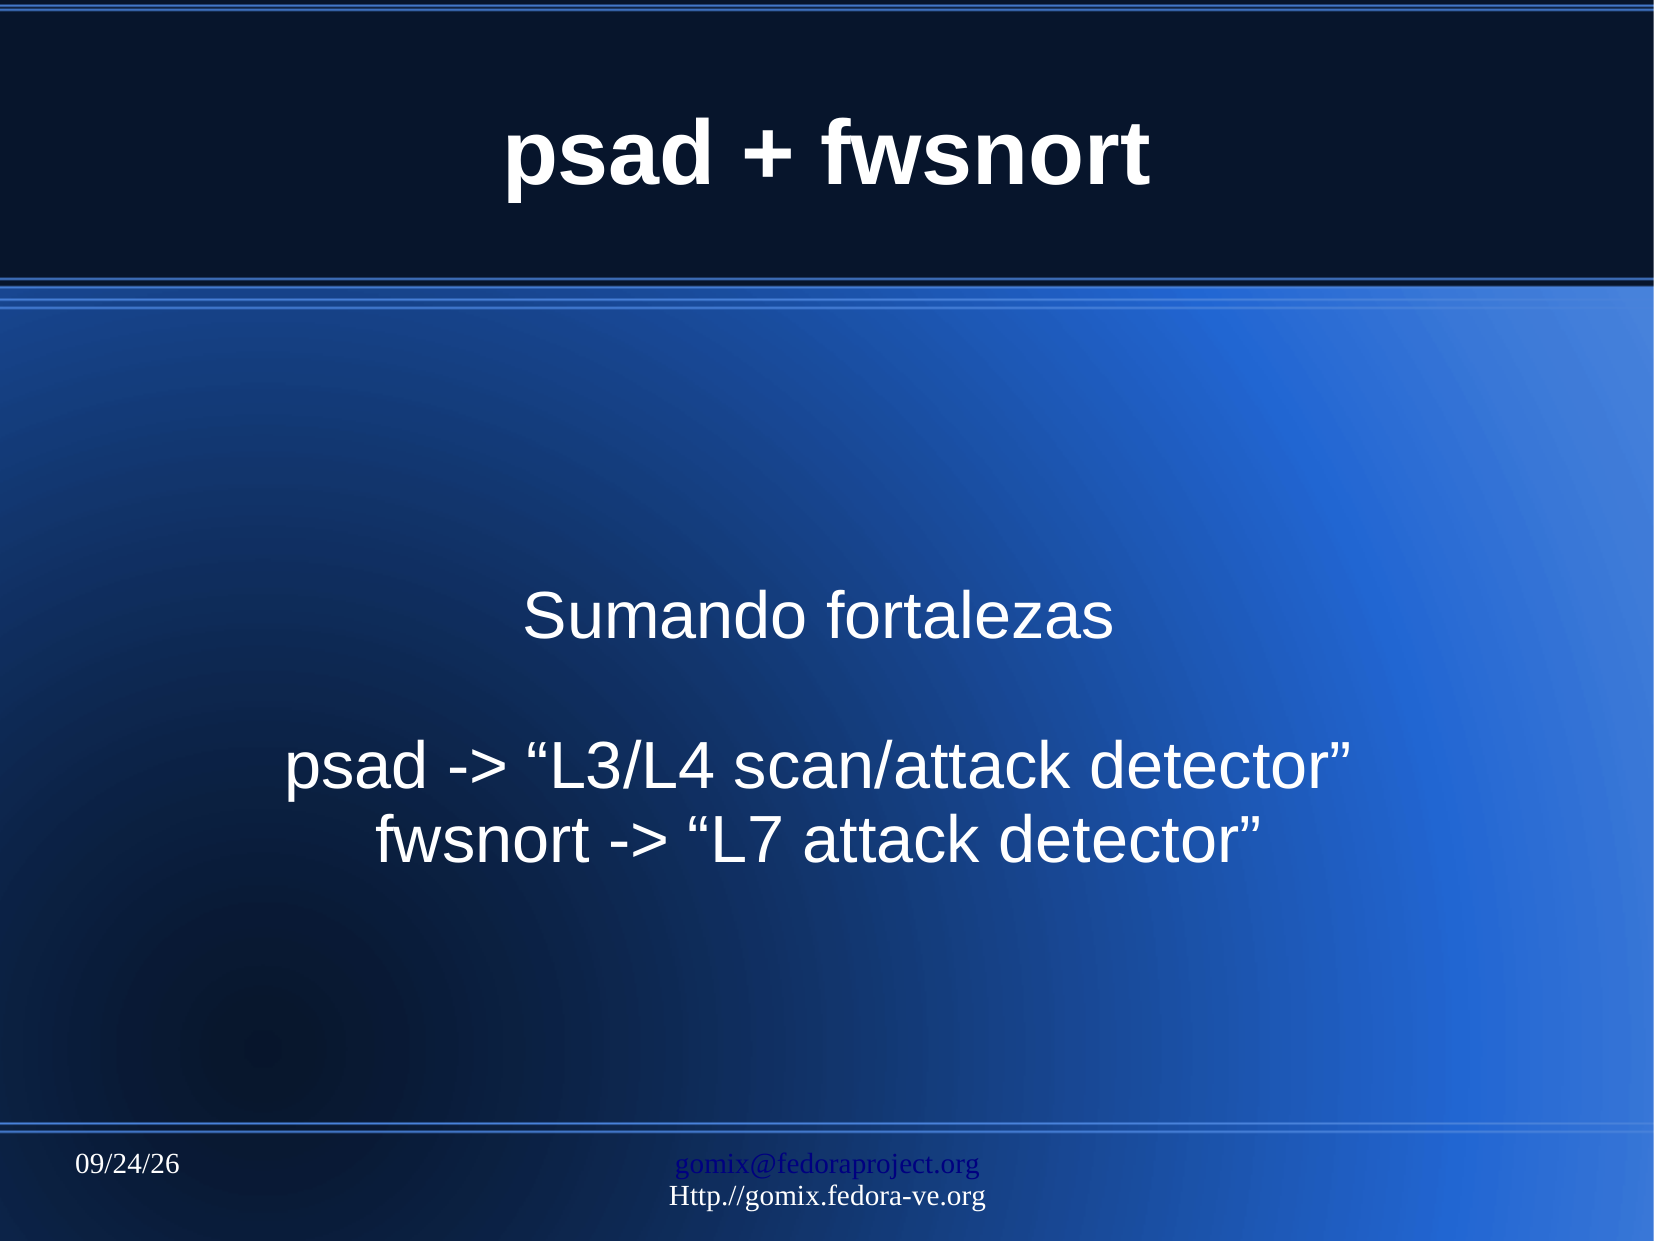

# psad + fwsnort
Sumando fortalezas
psad -> “L3/L4 scan/attack detector”
fwsnort -> “L7 attack detector”